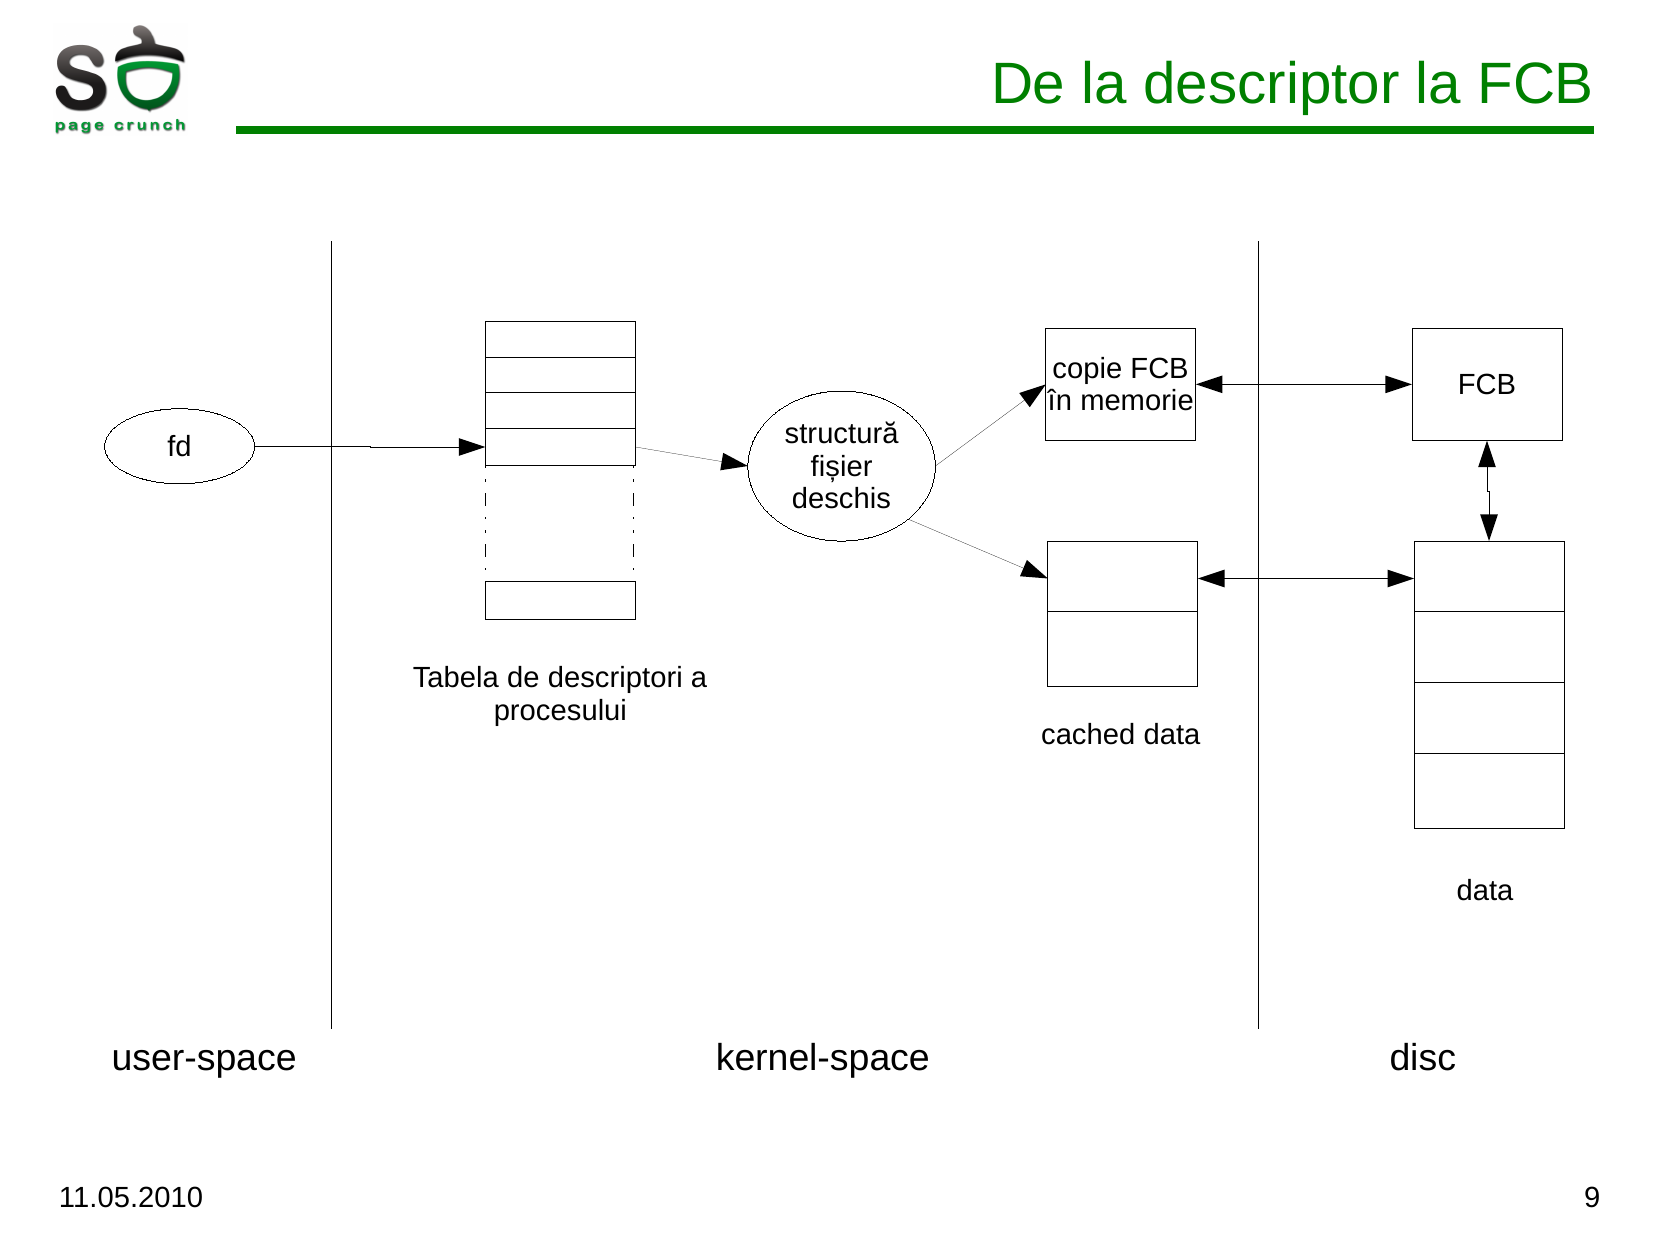

# De la descriptor la FCB
copie FCB
în memorie
FCB
structură
fișier
deschis
fd
Tabela de descriptori a procesului
cached data
data
user-space
kernel-space
disc
11.05.2010
9